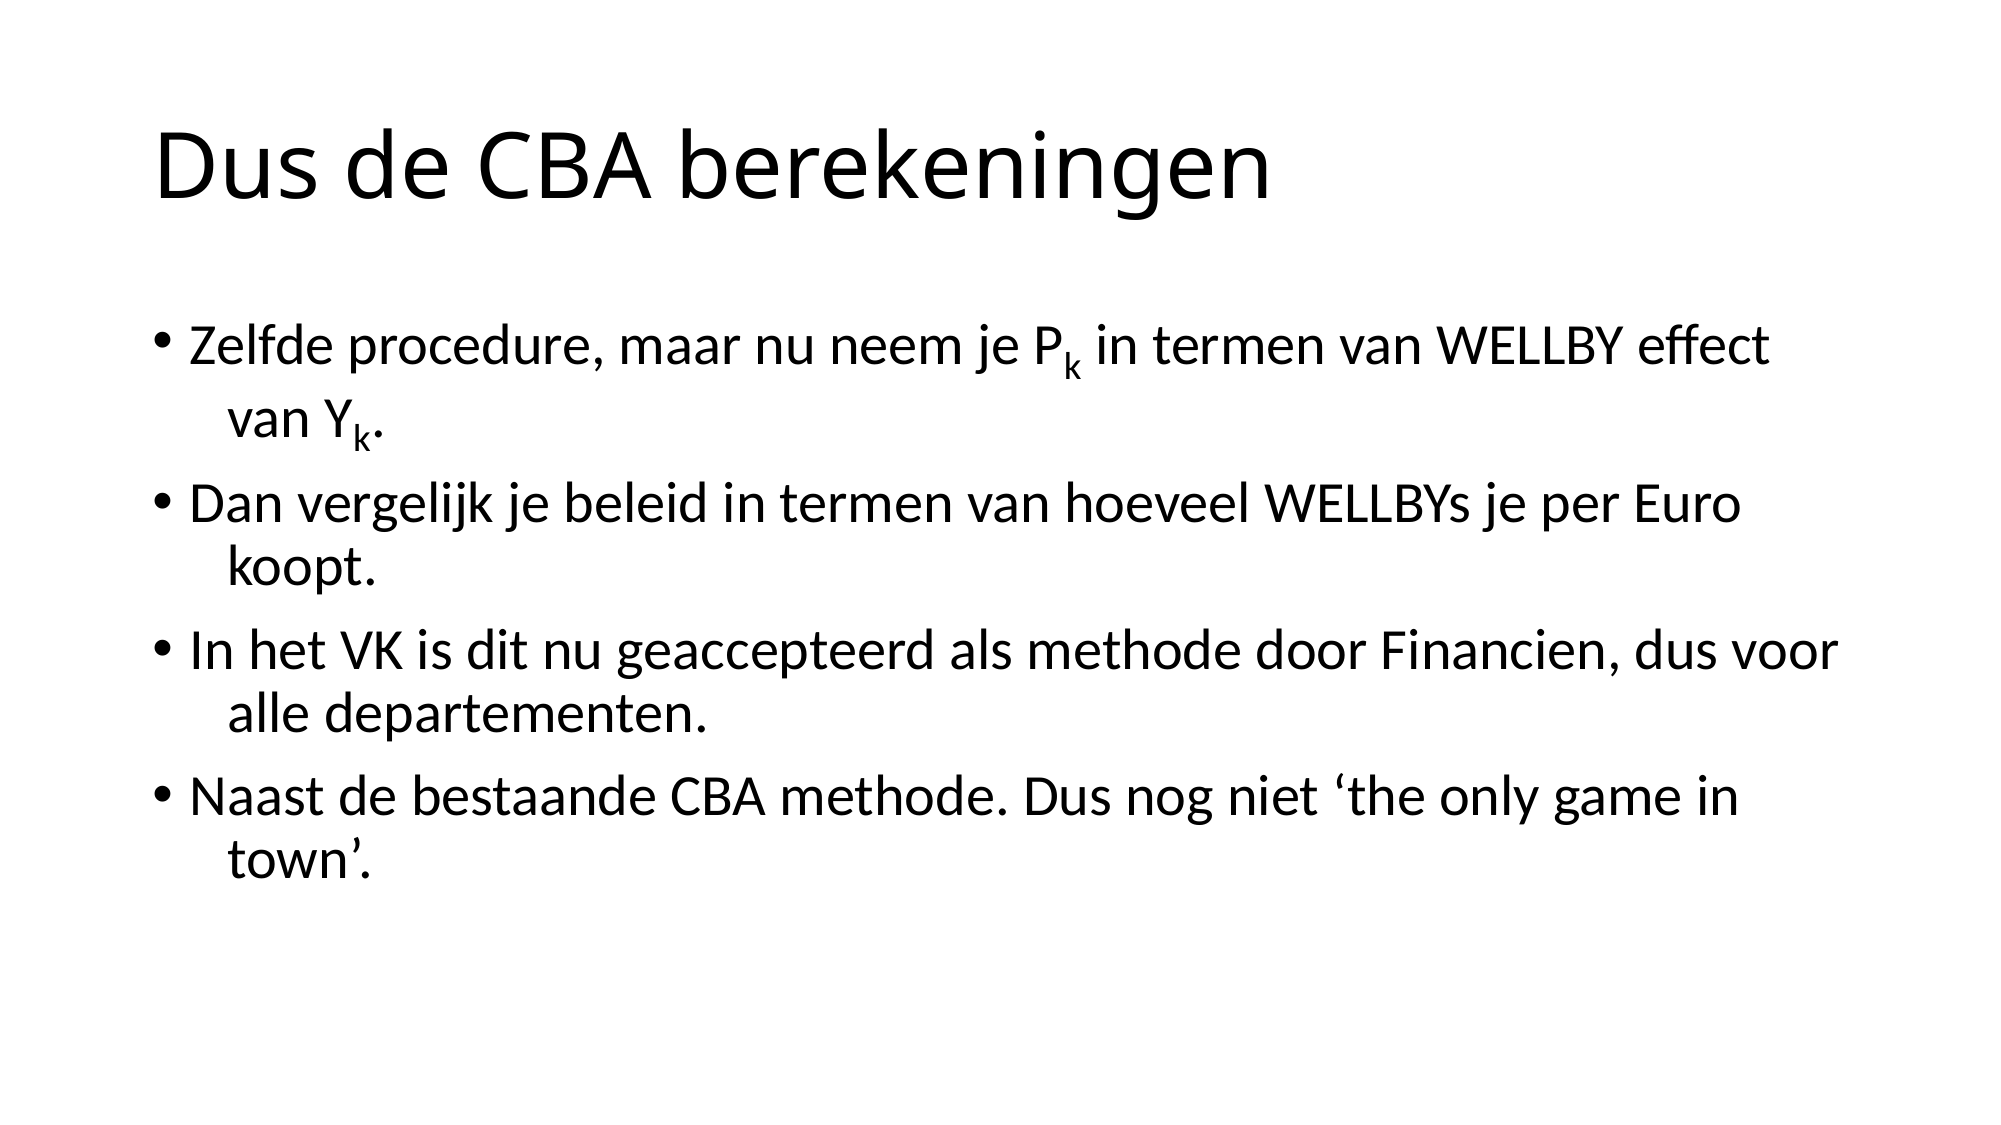

# Dus de CBA berekeningen
Zelfde procedure, maar nu neem je Pk in termen van WELLBY effect van Yk.
Dan vergelijk je beleid in termen van hoeveel WELLBYs je per Euro koopt.
In het VK is dit nu geaccepteerd als methode door Financien, dus voor alle departementen.
Naast de bestaande CBA methode. Dus nog niet ‘the only game in town’.